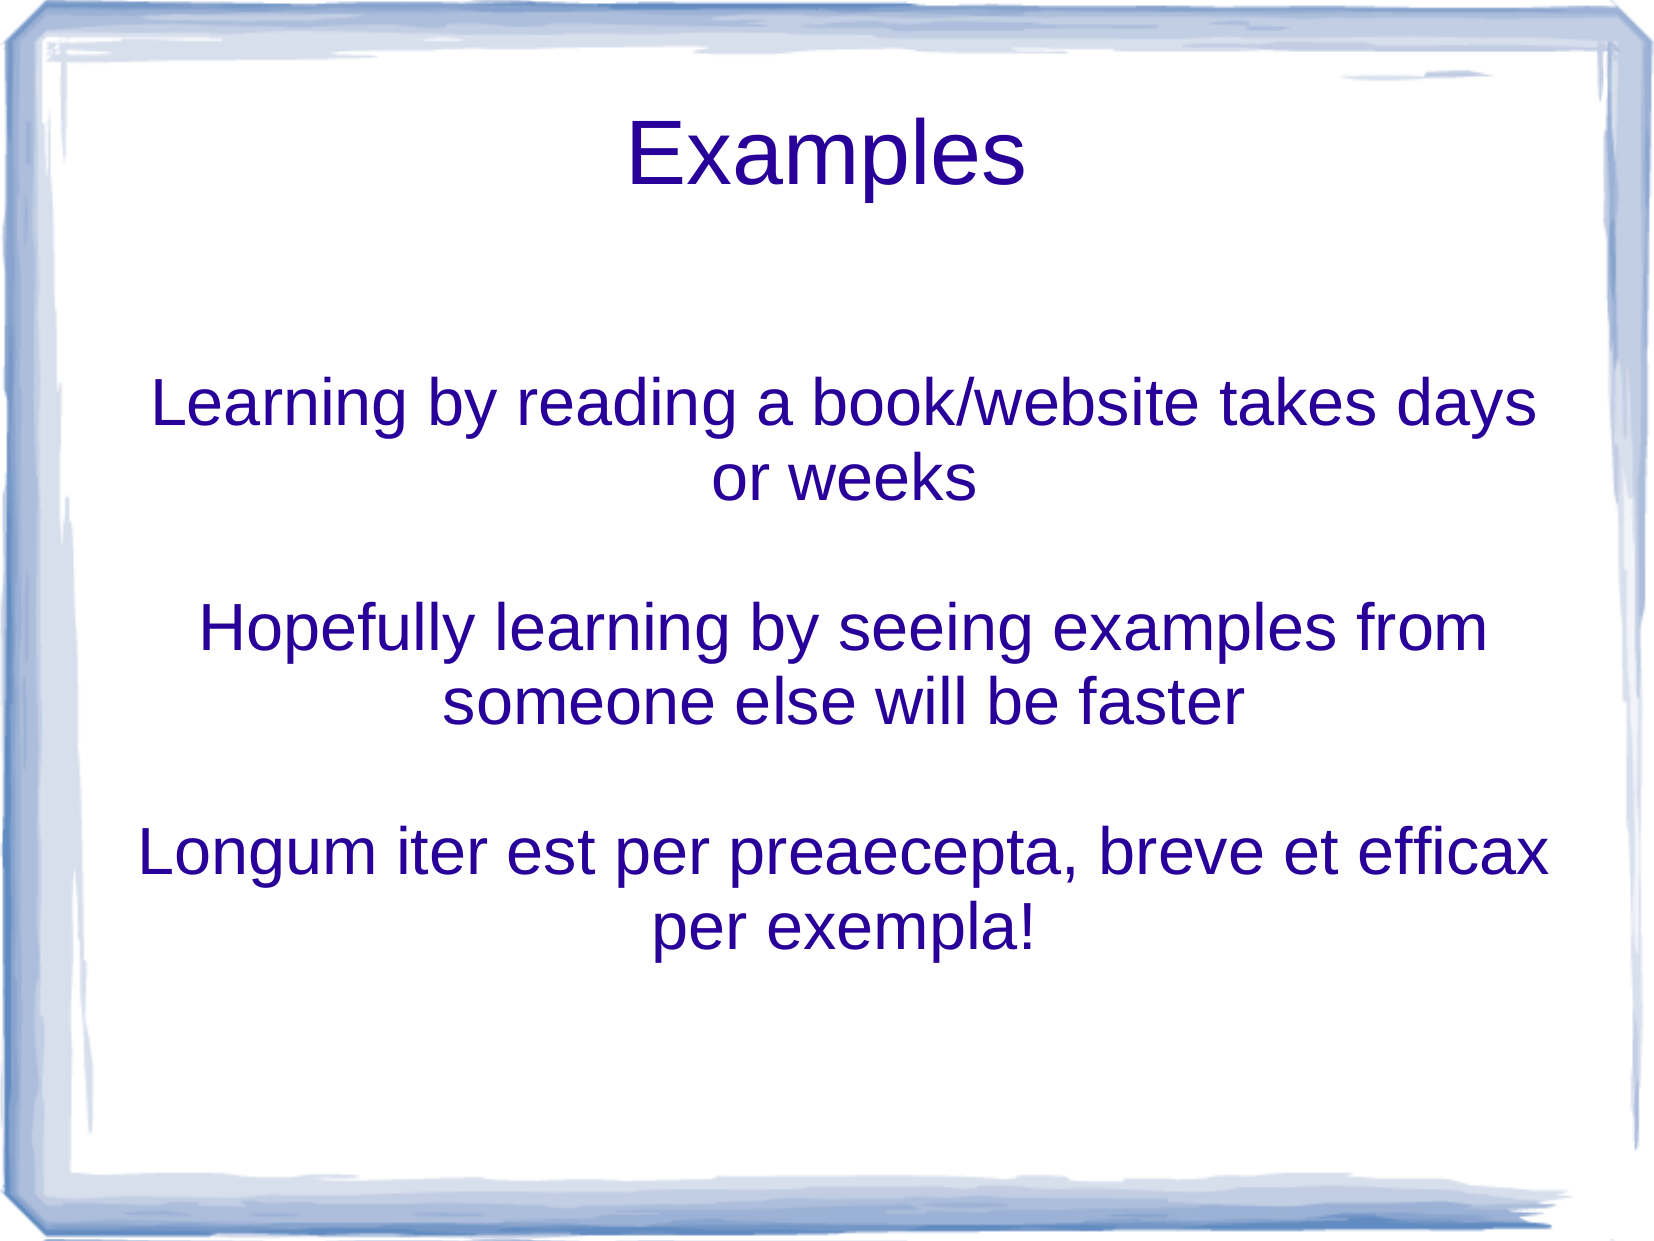

# Examples
Learning by reading a book/website takes days or weeks
Hopefully learning by seeing examples from someone else will be faster
Longum iter est per preaecepta, breve et efficax per exempla!